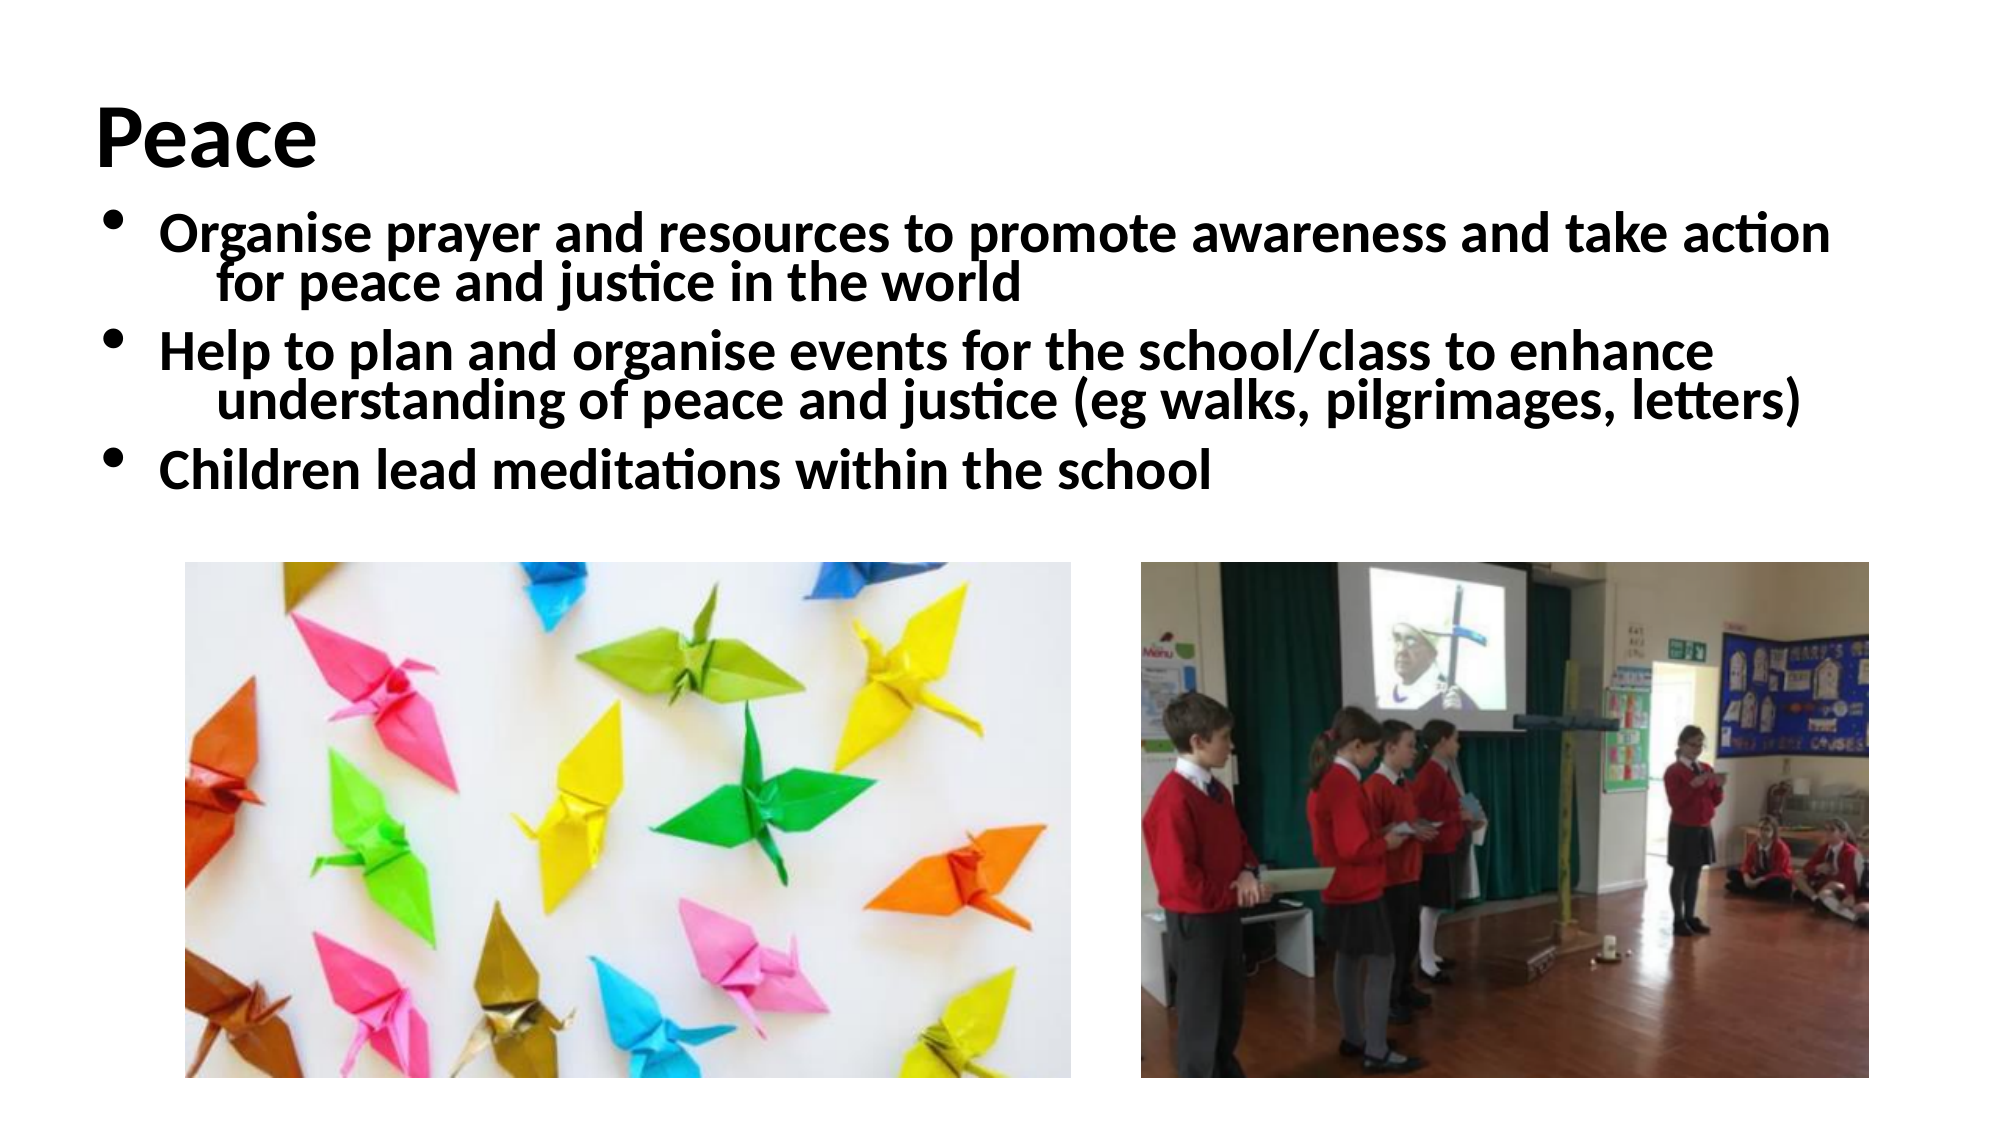

# Peace
Organise prayer and resources to promote awareness and take action for peace and justice in the world
Help to plan and organise events for the school/class to enhance understanding of peace and justice (eg walks, pilgrimages, letters)
Children lead meditations within the school